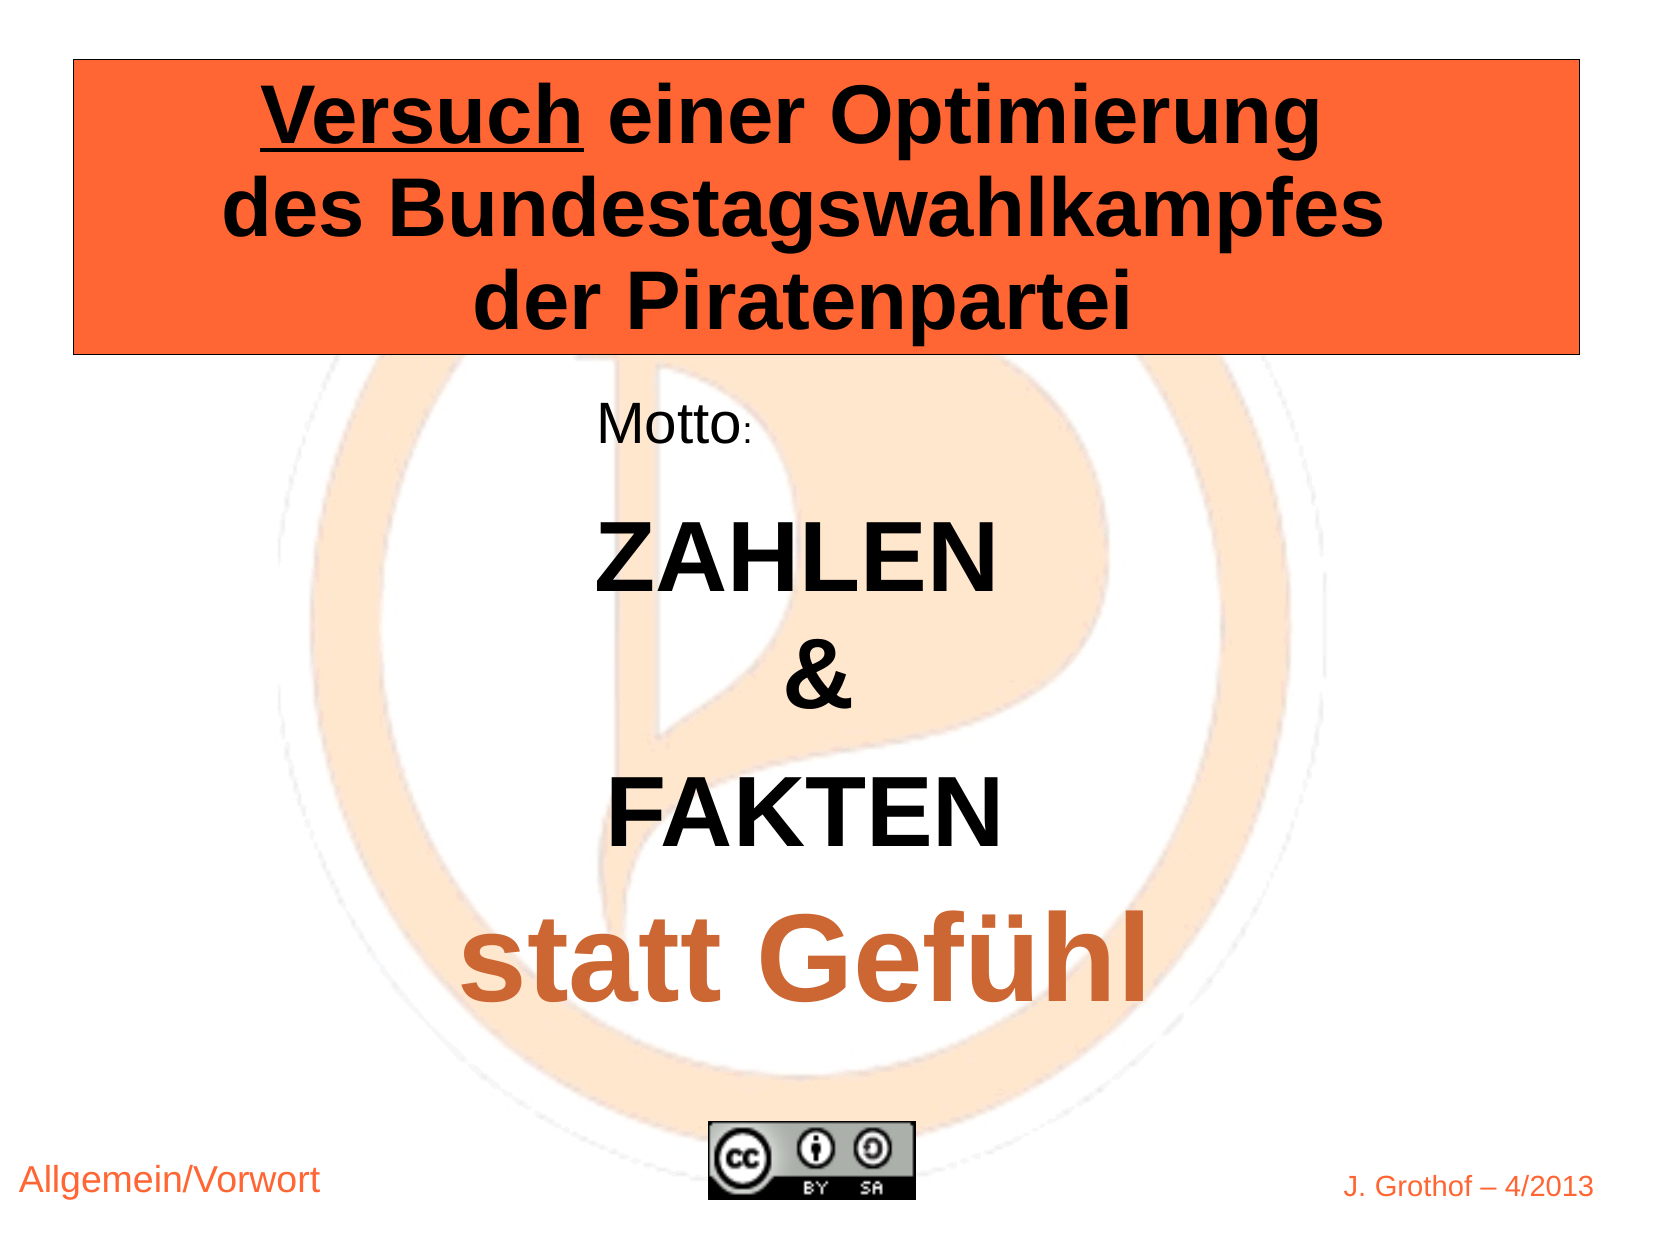

Versuch einer Optimierung
des Bundestagswahlkampfes
der Piratenpartei
 Motto:
ZAHLEN
&
FAKTEN
statt Gefühl
Allgemein/Vorwort